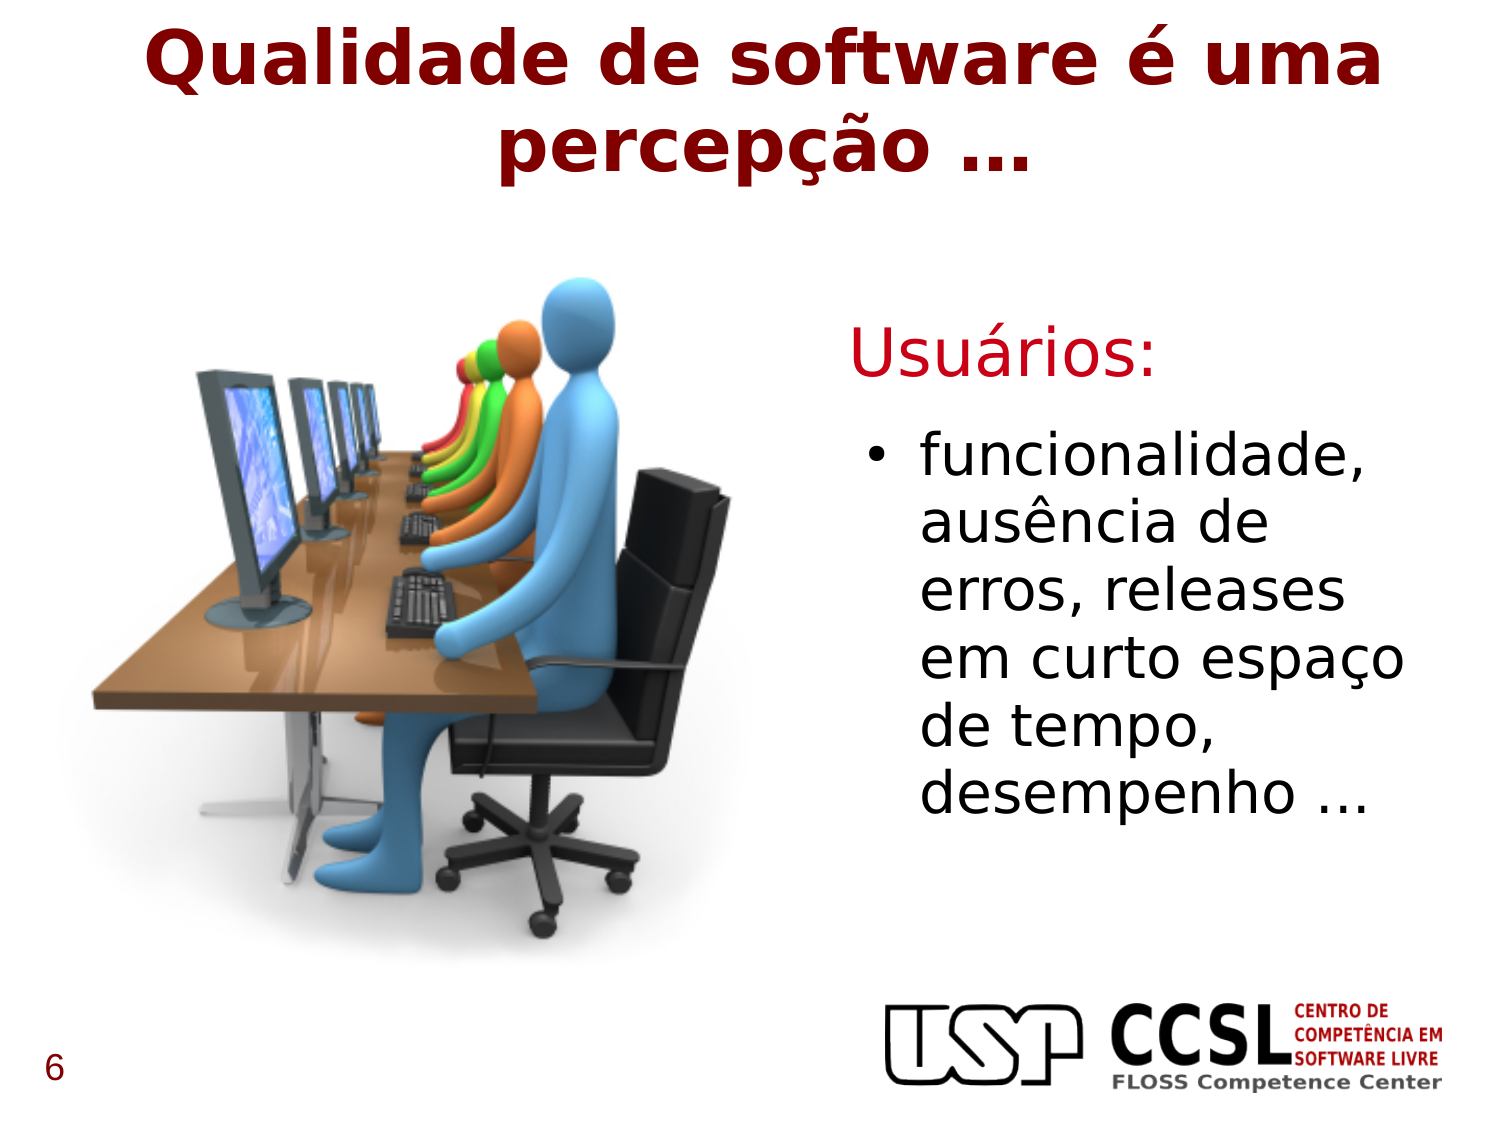

# Qualidade de software é uma percepção …
Usuários:
funcionalidade, ausência de erros, releases em curto espaço de tempo, desempenho ...